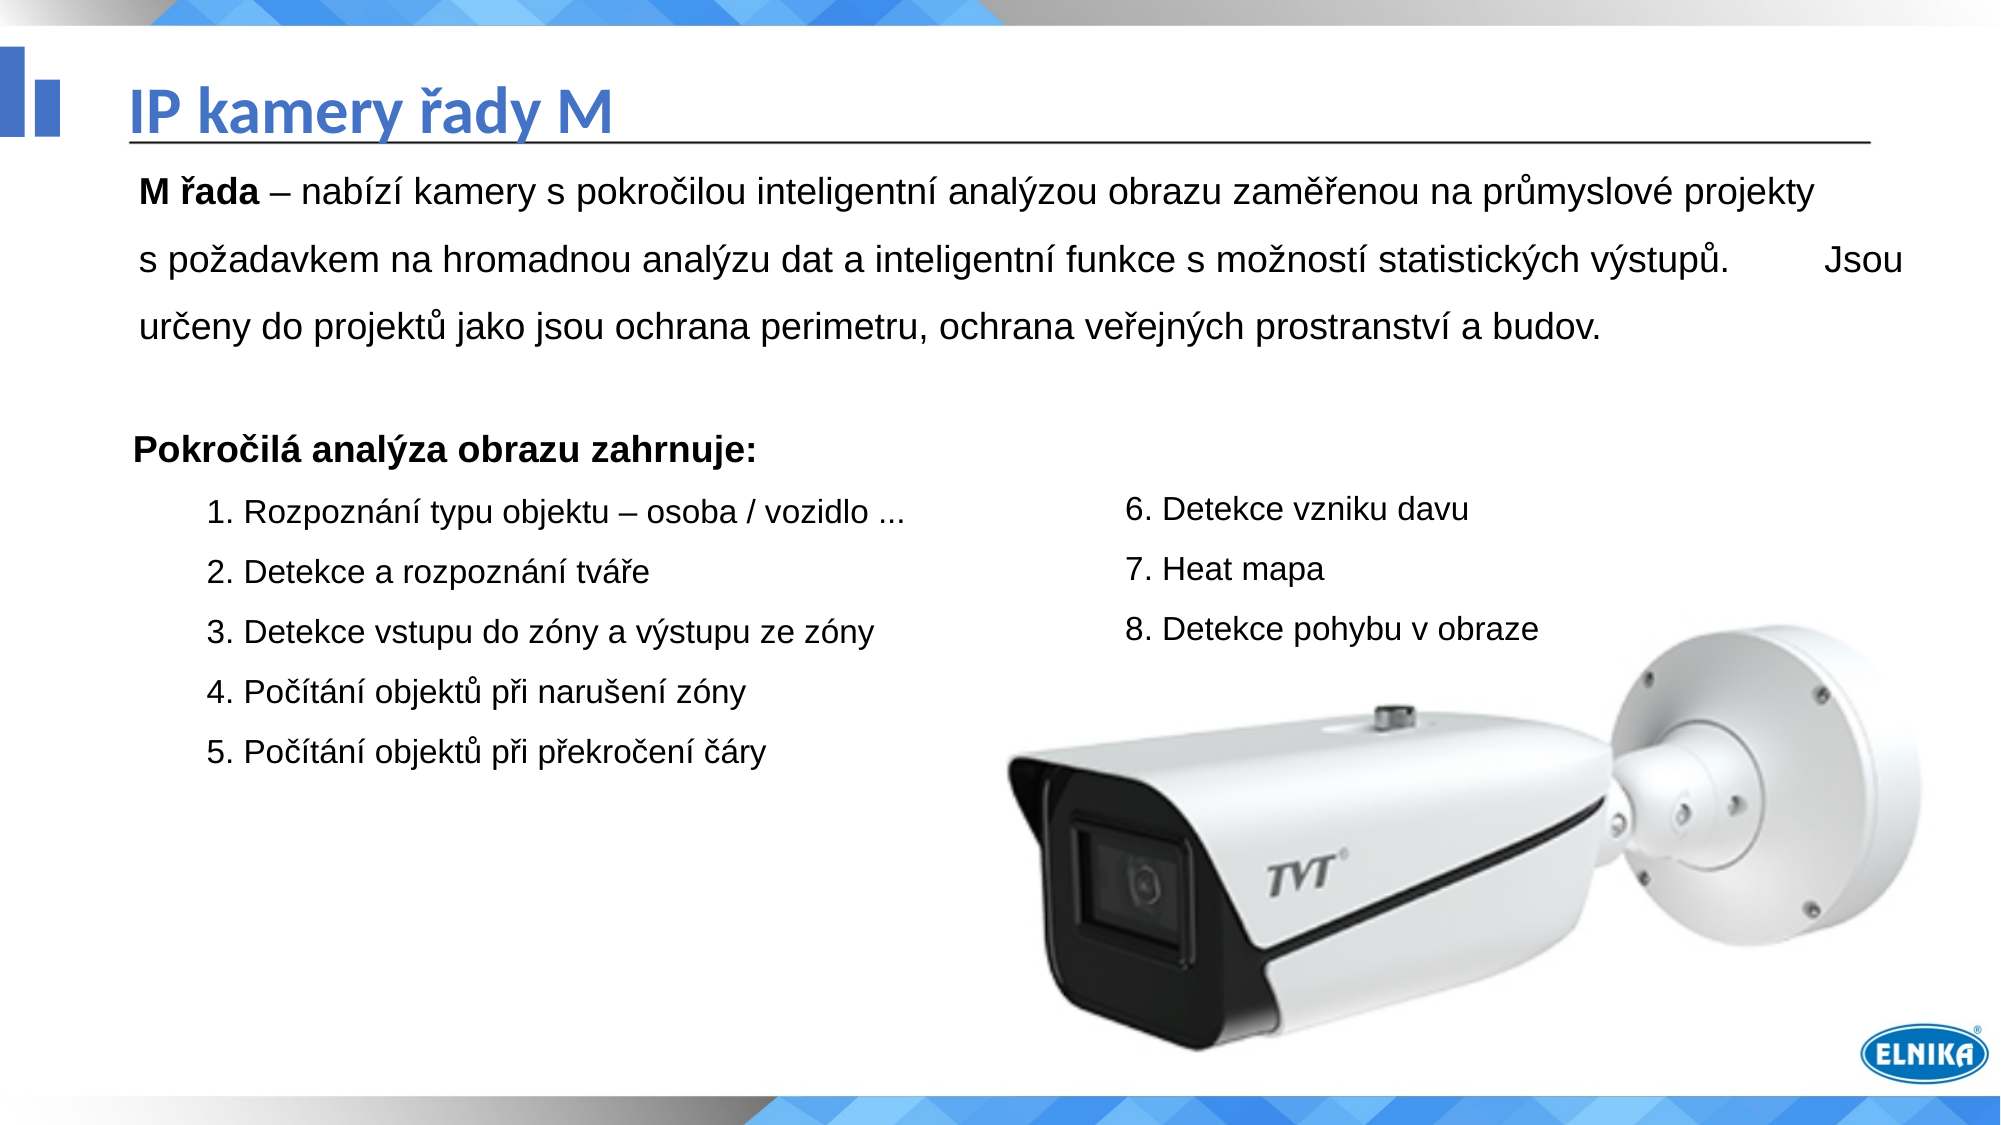

IP kamery řady M
M řada – nabízí kamery s pokročilou inteligentní analýzou obrazu zaměřenou na průmyslové projekty s požadavkem na hromadnou analýzu dat a inteligentní funkce s možností statistických výstupů. Jsou určeny do projektů jako jsou ochrana perimetru, ochrana veřejných prostranství a budov.
Pokročilá analýza obrazu zahrnuje:
	1. Rozpoznání typu objektu – osoba / vozidlo ...
	2. Detekce a rozpoznání tváře
	3. Detekce vstupu do zóny a výstupu ze zóny
	4. Počítání objektů při narušení zóny
	5. Počítání objektů při překročení čáry
6. Detekce vzniku davu
7. Heat mapa
8. Detekce pohybu v obraze